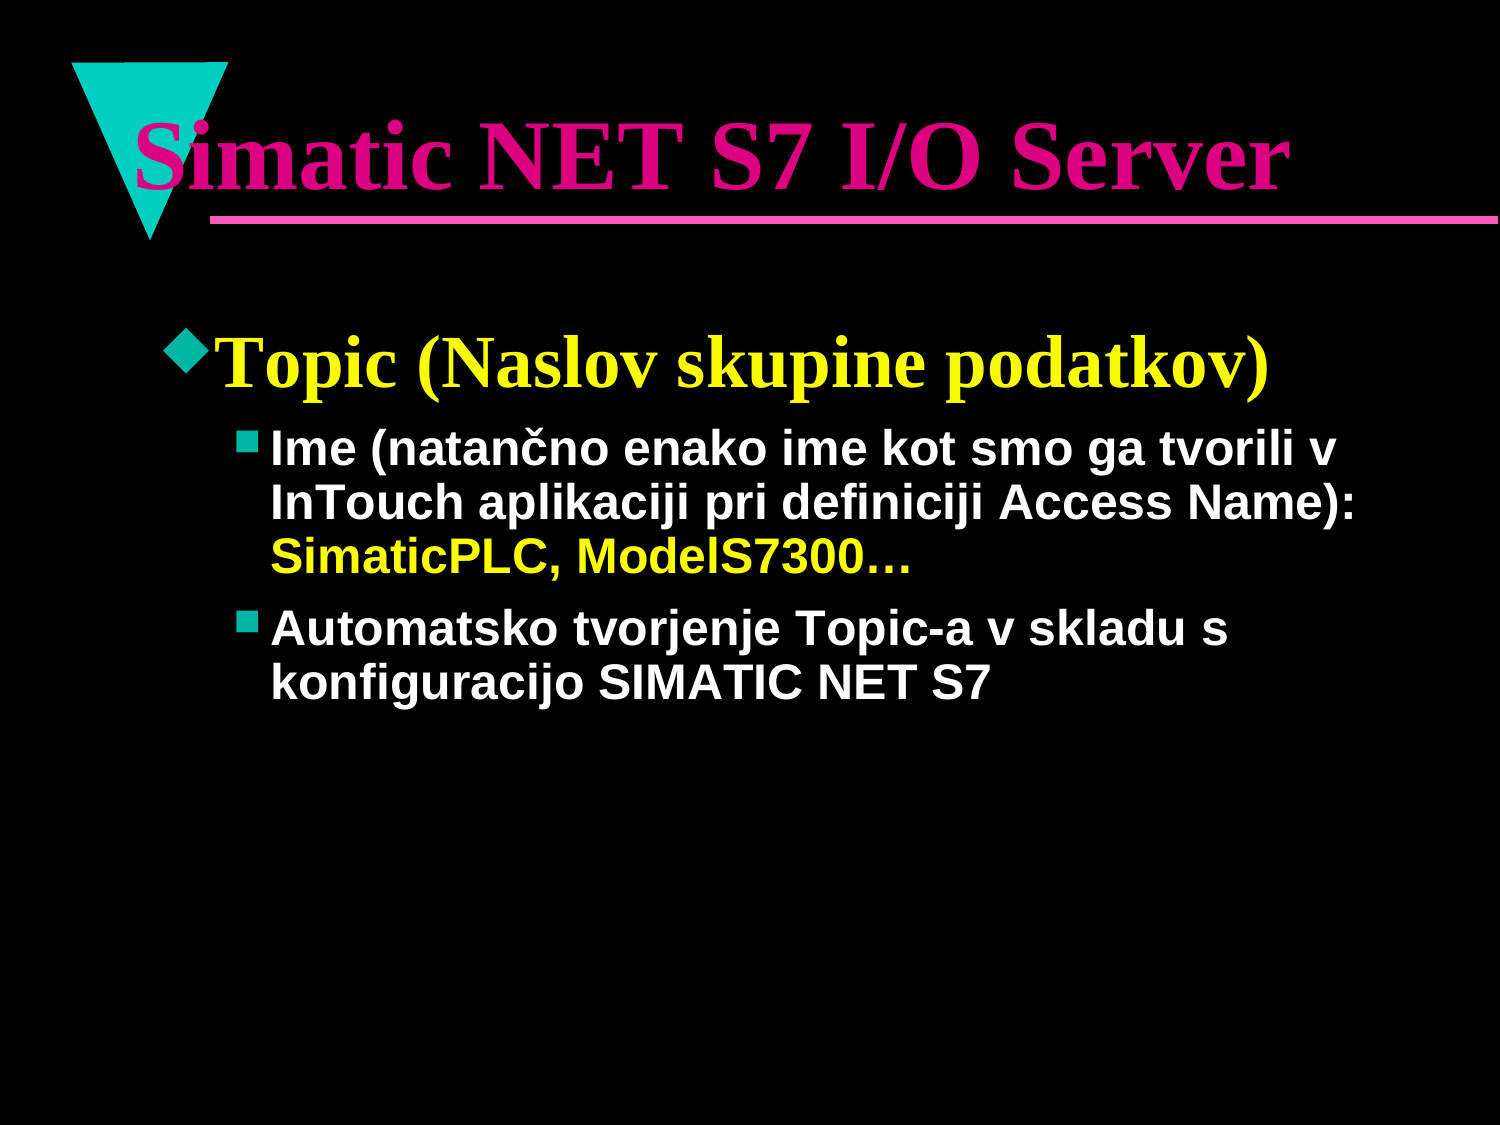

# Simatic NET S7 I/O Server
Topic (Naslov skupine podatkov)
Ime (natančno enako ime kot smo ga tvorili v InTouch aplikaciji pri definiciji Access Name): SimaticPLC, ModelS7300…
Automatsko tvorjenje Topic-a v skladu s konfiguracijo SIMATIC NET S7
RVP2
I/O komunikacija
31